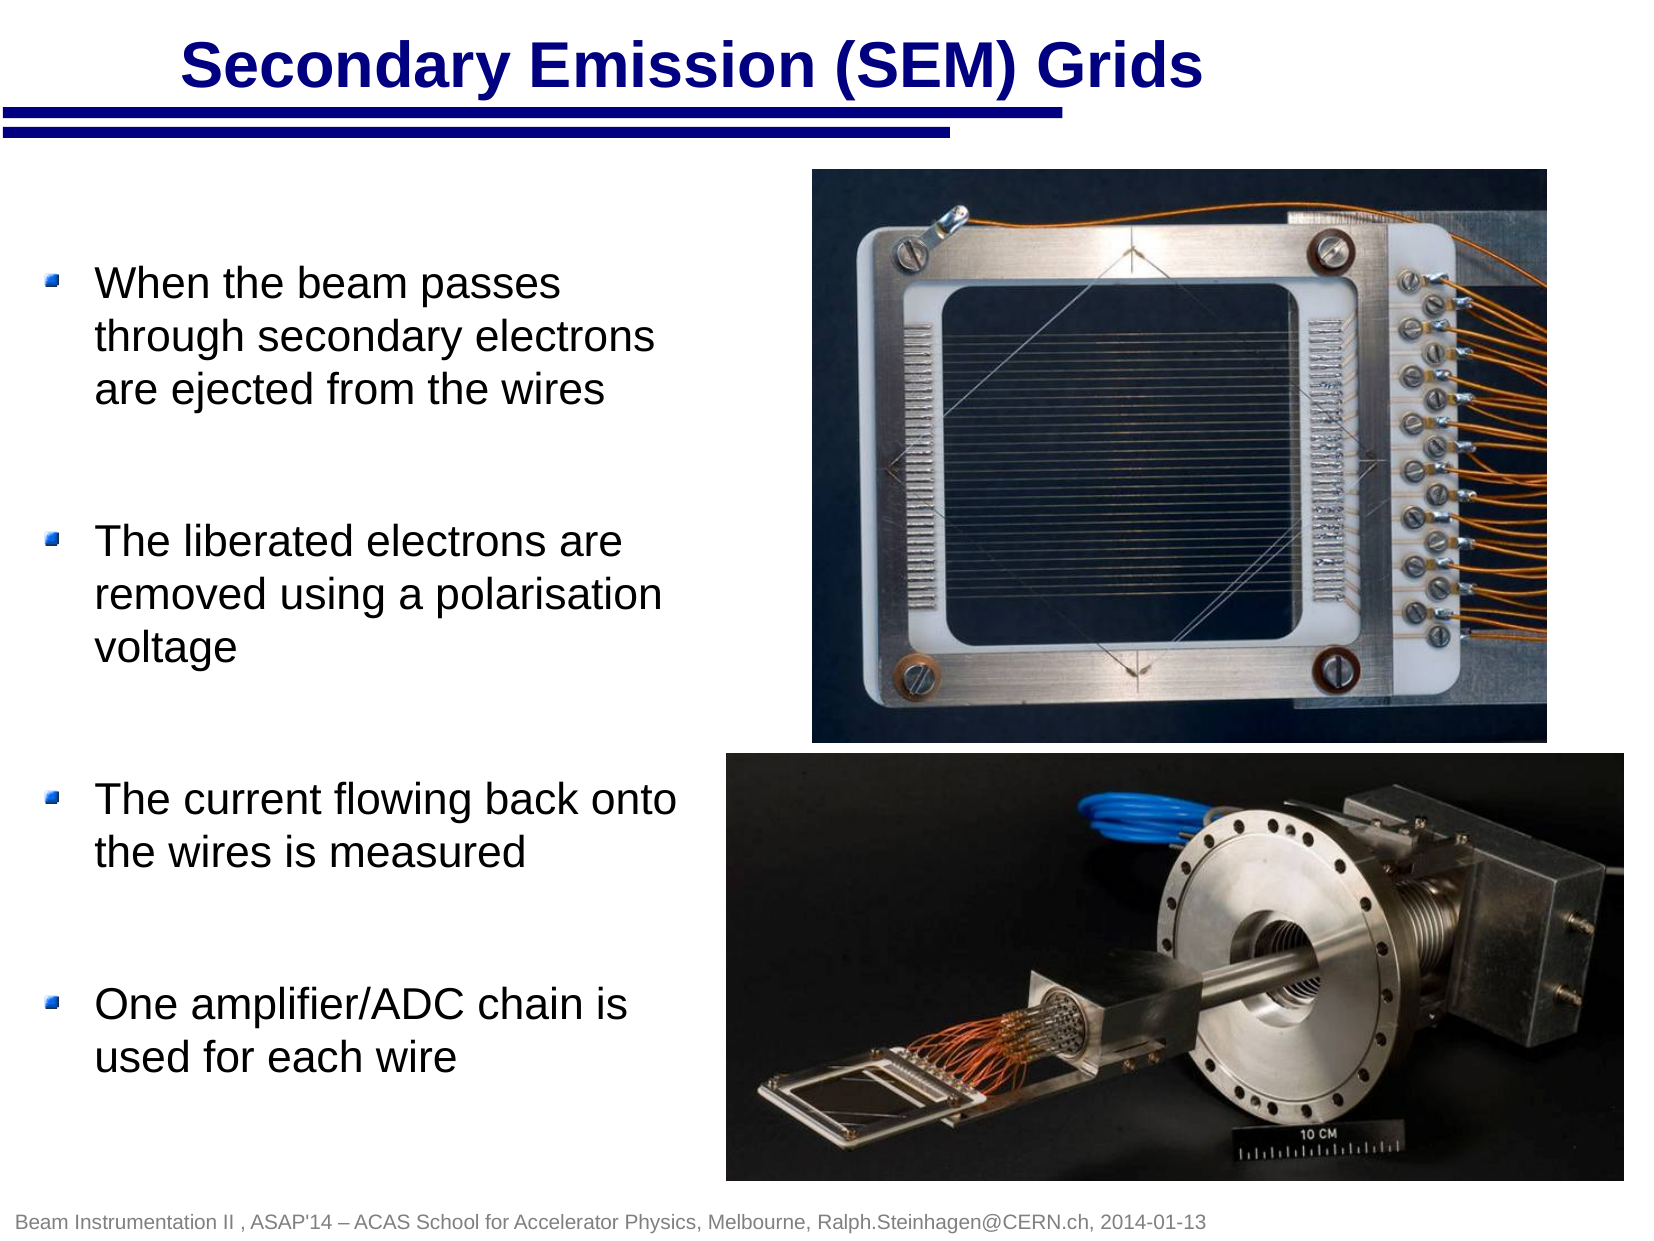

# Secondary Emission (SEM) Grids
When the beam passes through secondary electrons are ejected from the wires
The liberated electrons are removed using a polarisation voltage
The current flowing back onto the wires is measured
One amplifier/ADC chain is used for each wire